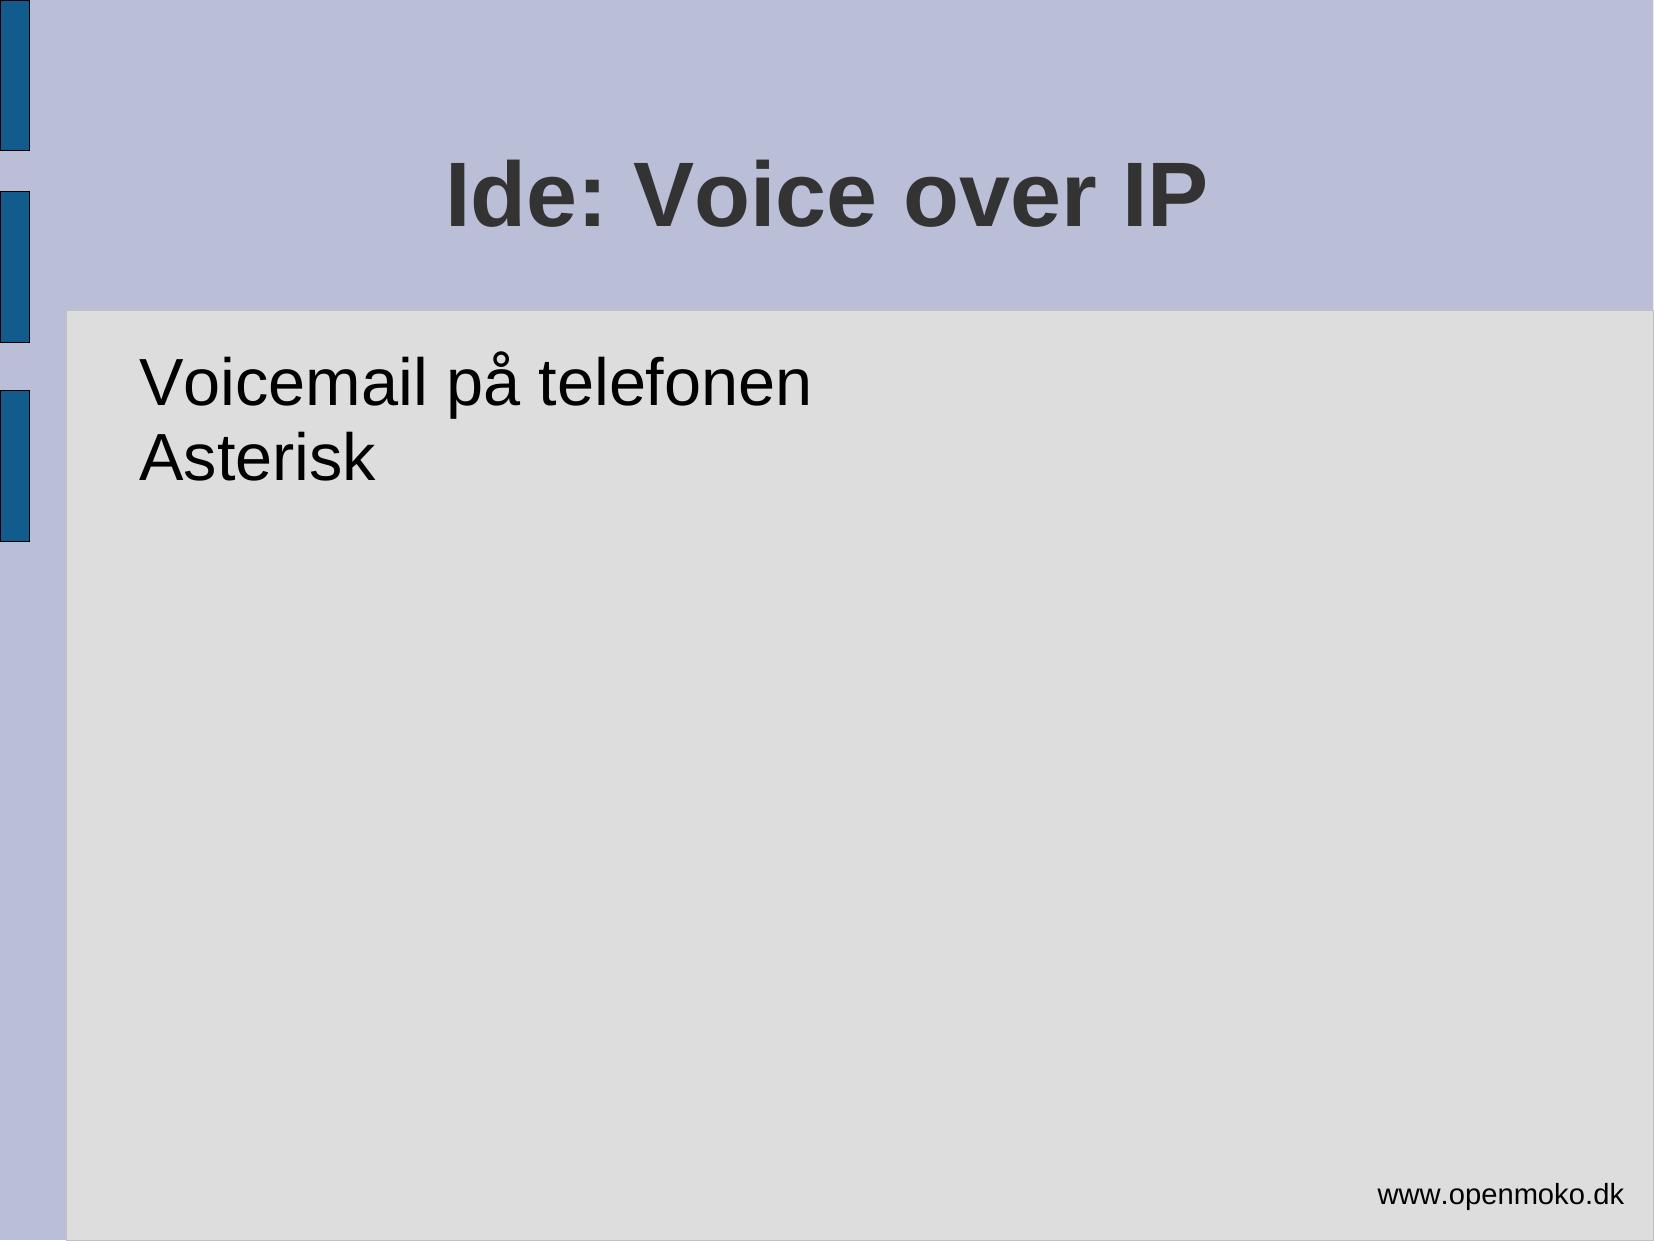

# Ide: Voice over IP
Voicemail på telefonen
Asterisk